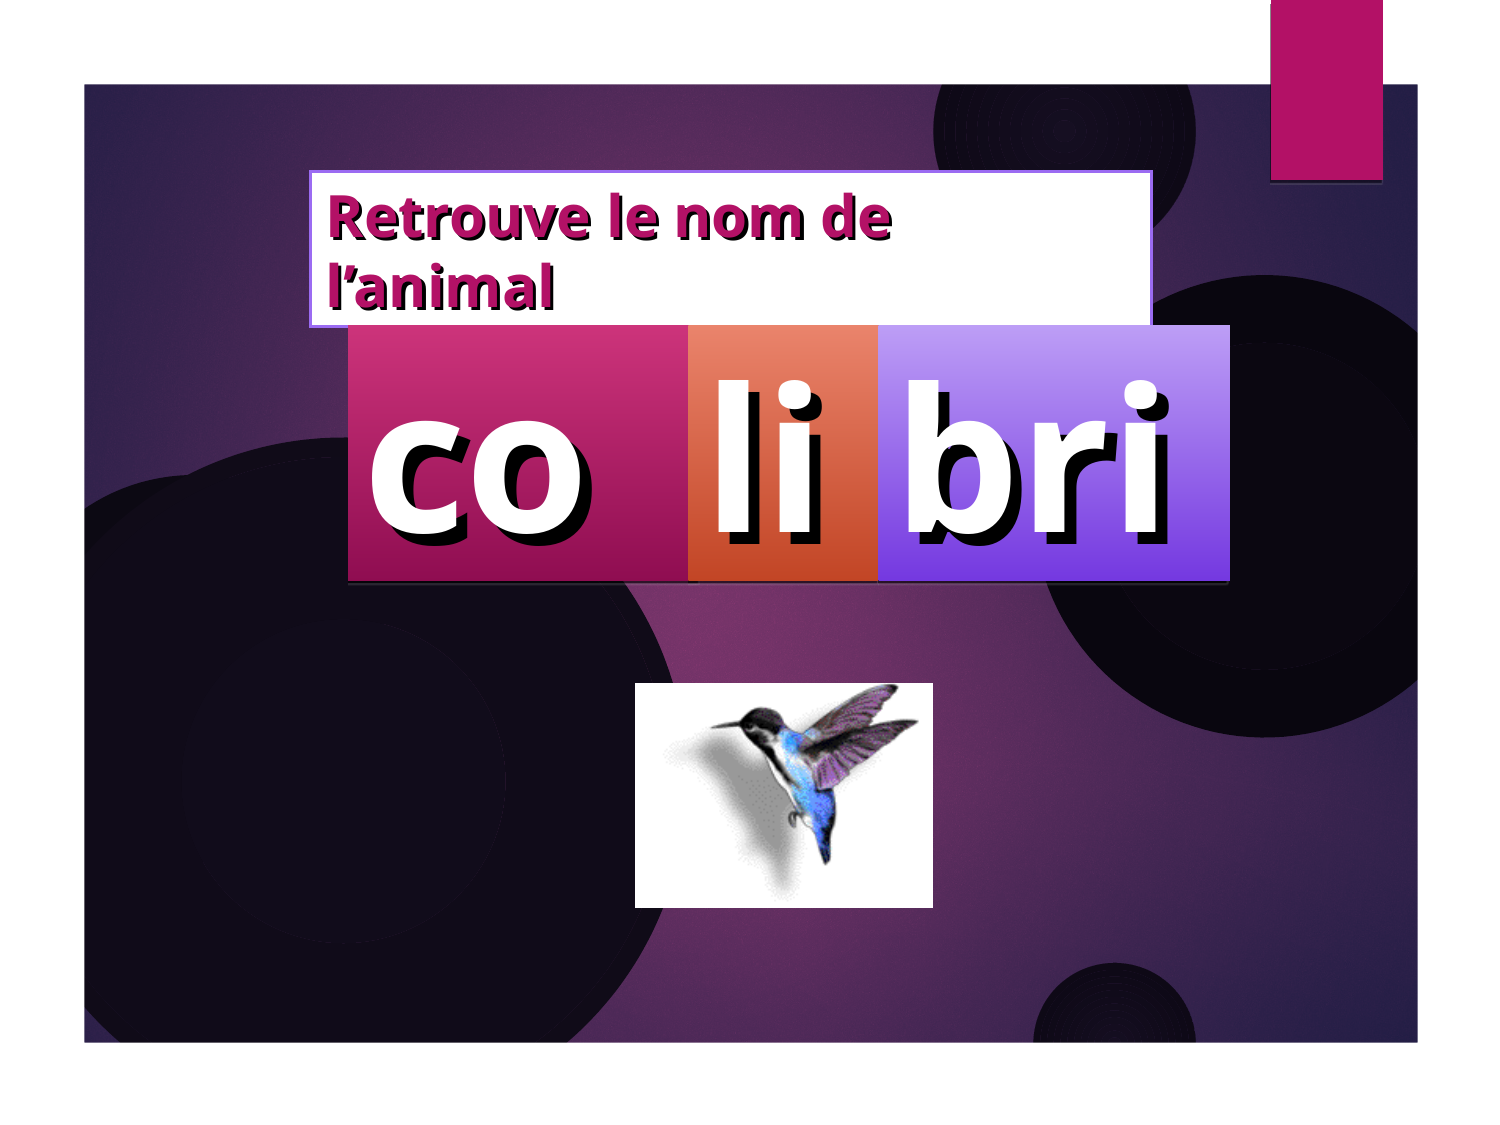

Retrouve le nom de l’animal
co
li
bri